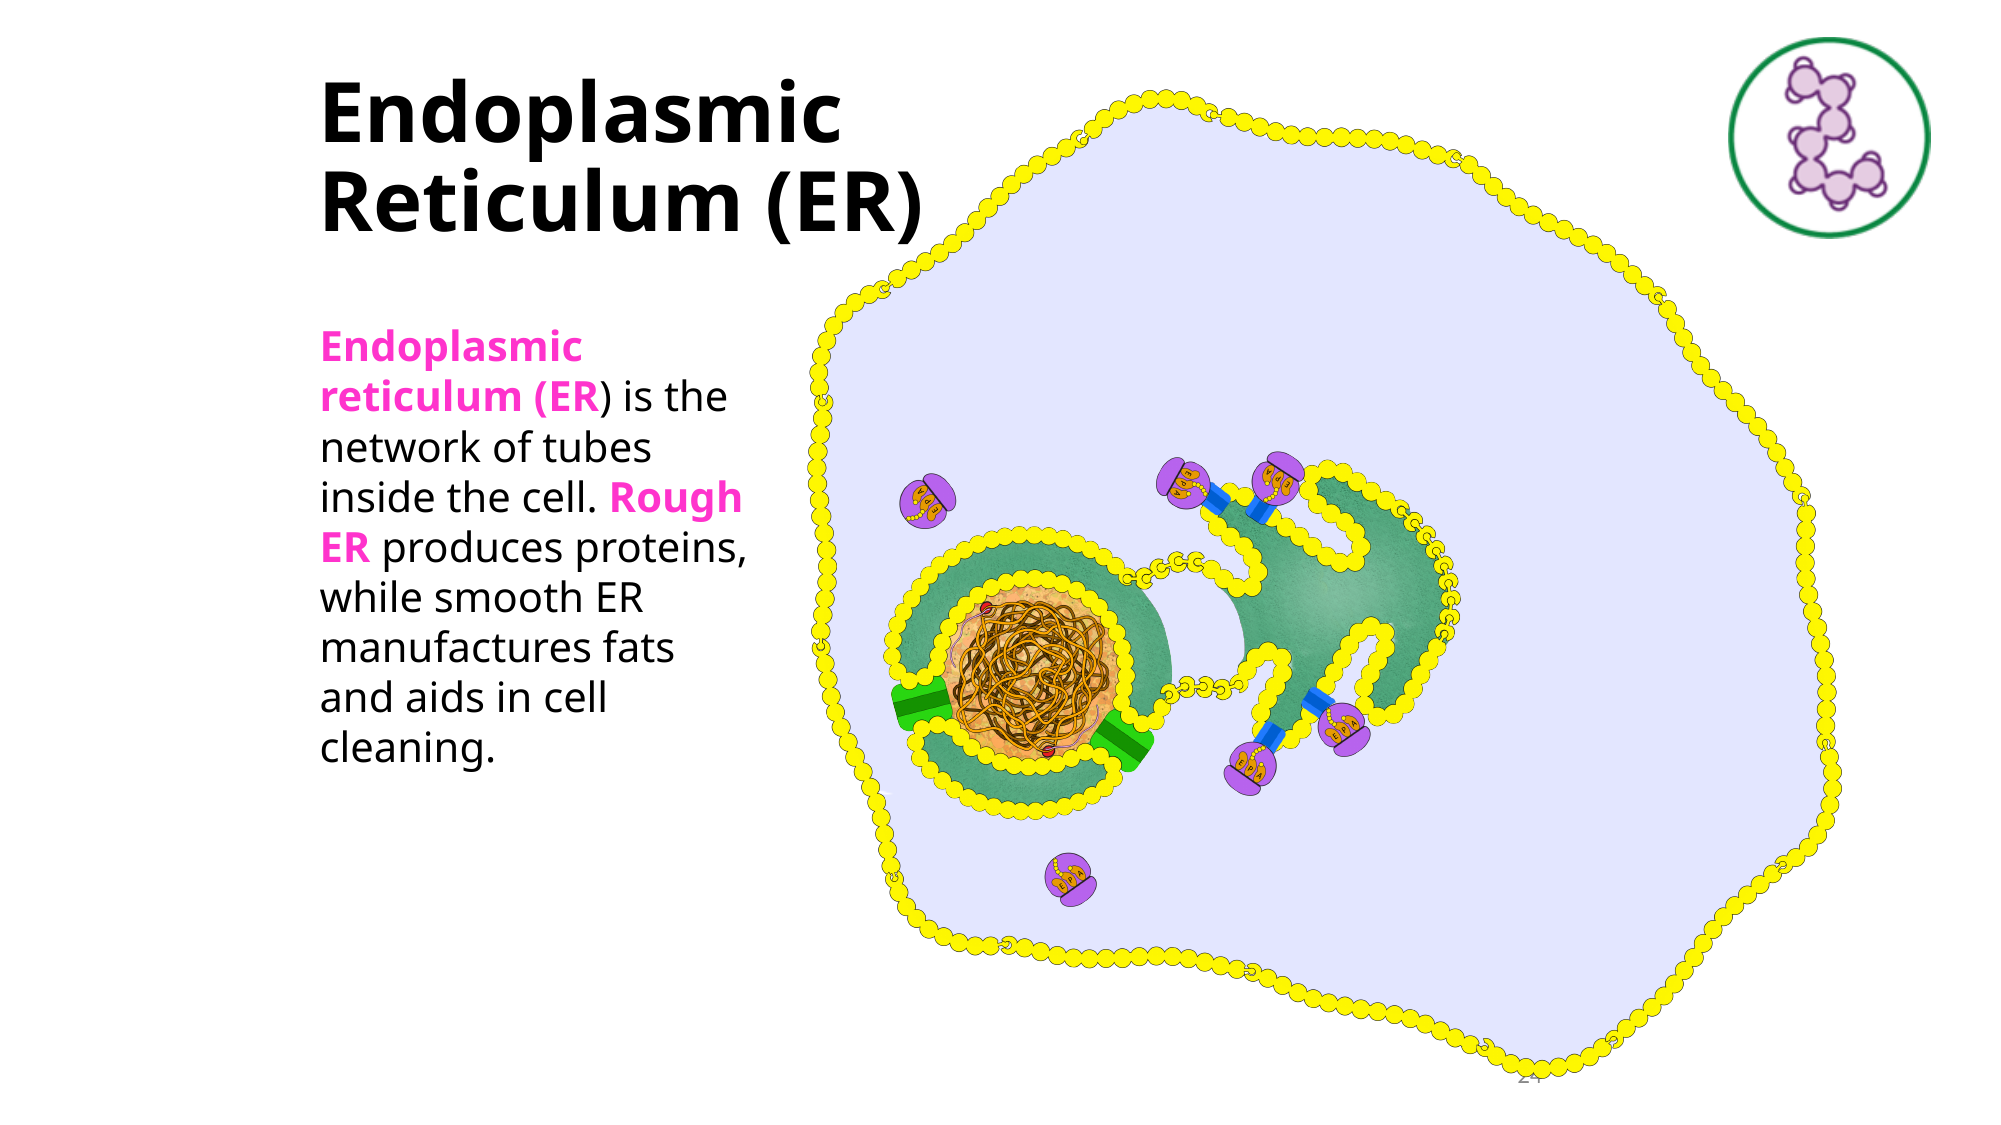

Endoplasmic
Reticulum (ER)
Endoplasmic reticulum (ER) is the network of tubes inside the cell. Rough ER produces proteins, while smooth ER manufactures fats and aids in cell cleaning.